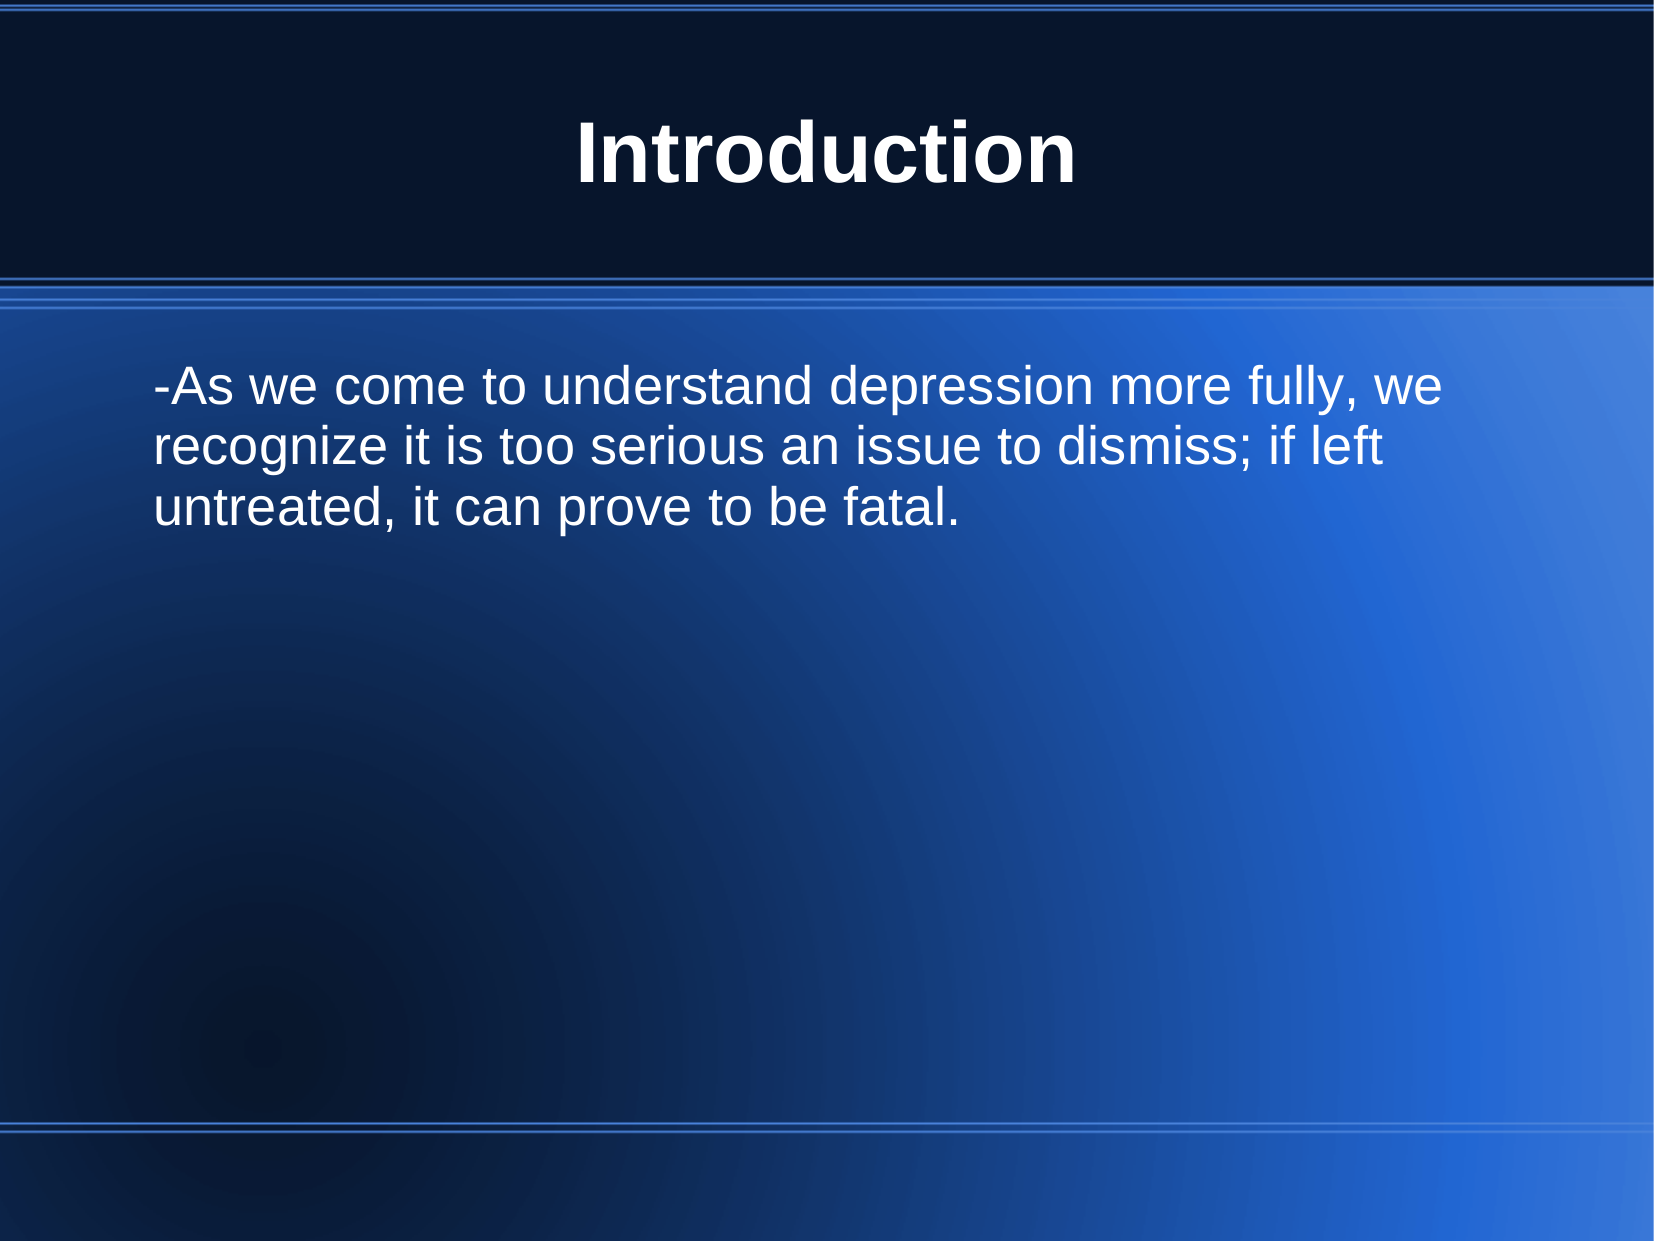

# Introduction
-As we come to understand depression more fully, we recognize it is too serious an issue to dismiss; if left untreated, it can prove to be fatal.